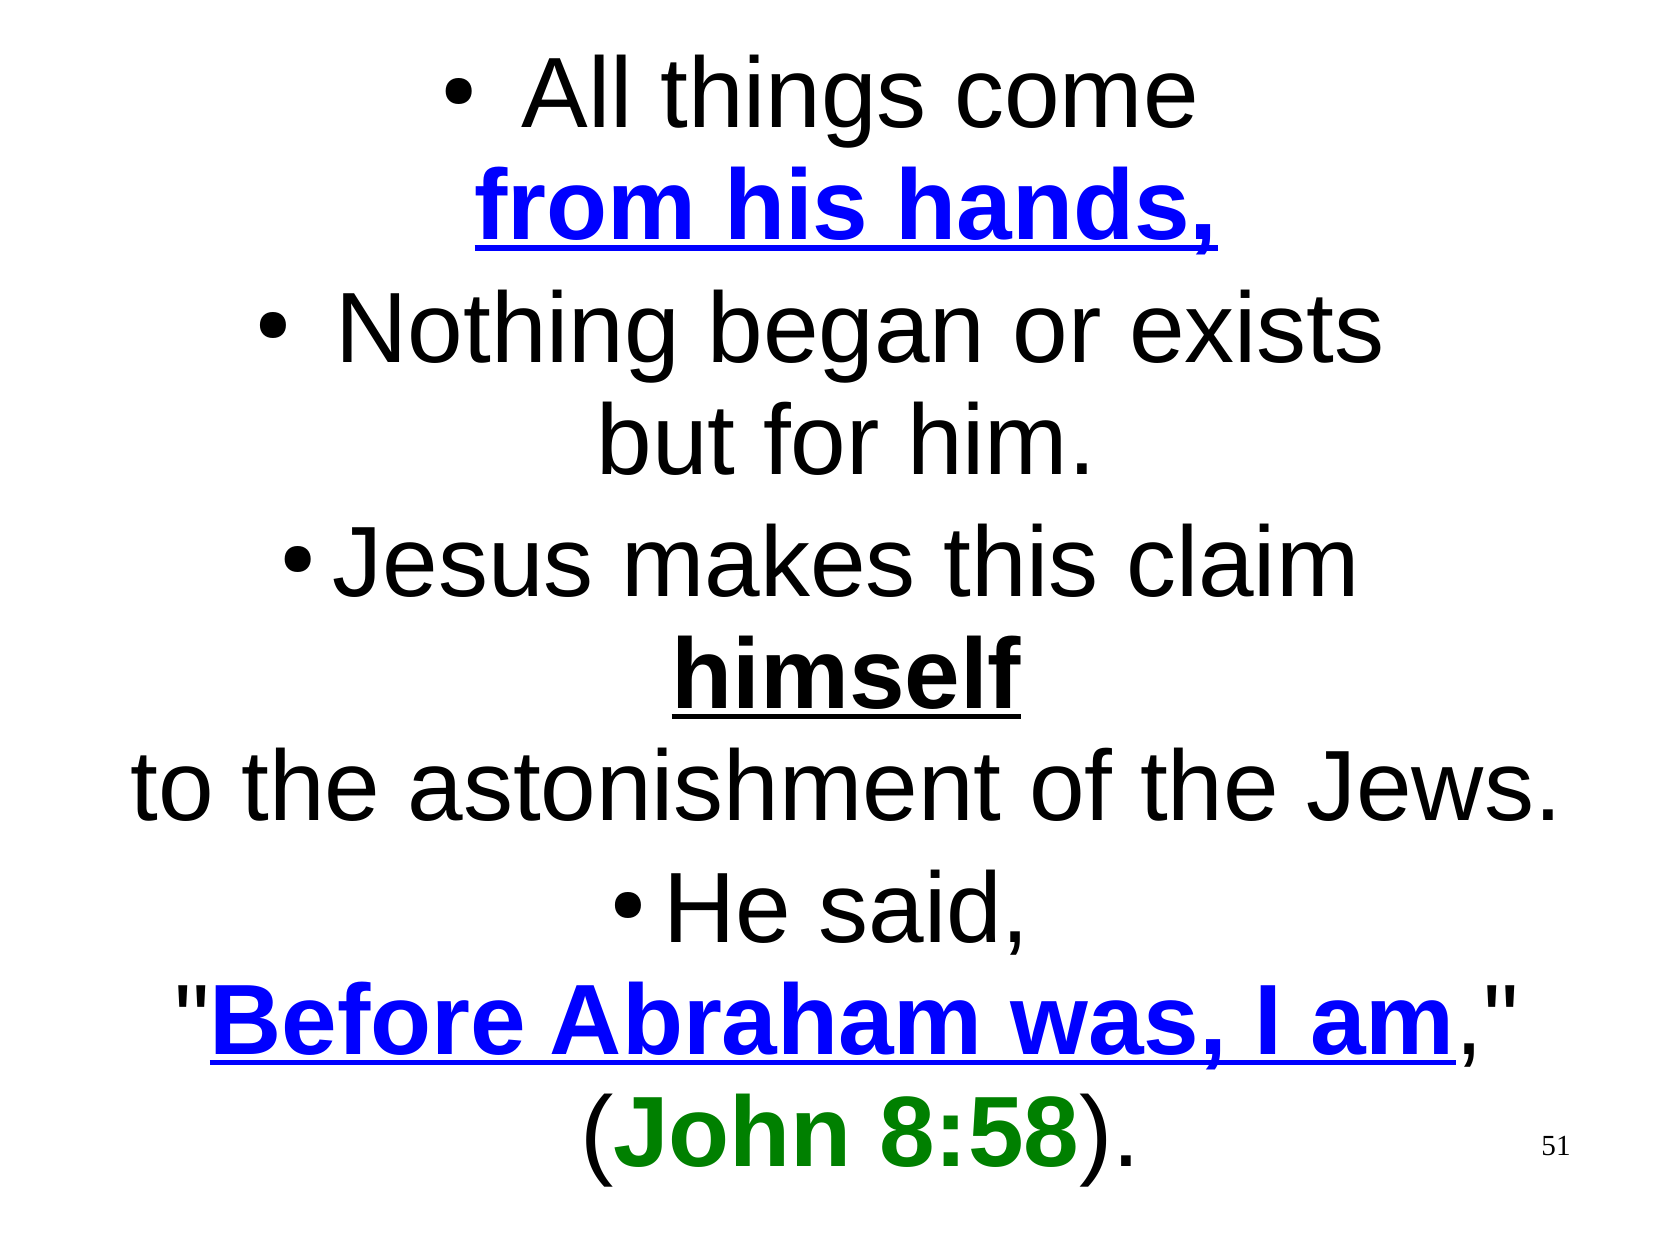

# All things come from his hands,
 Nothing began or exists
but for him.
Jesus makes this claim
himself
to the astonishment of the Jews.
He said,
"Before Abraham was, I am,"
(John 8:58).
51